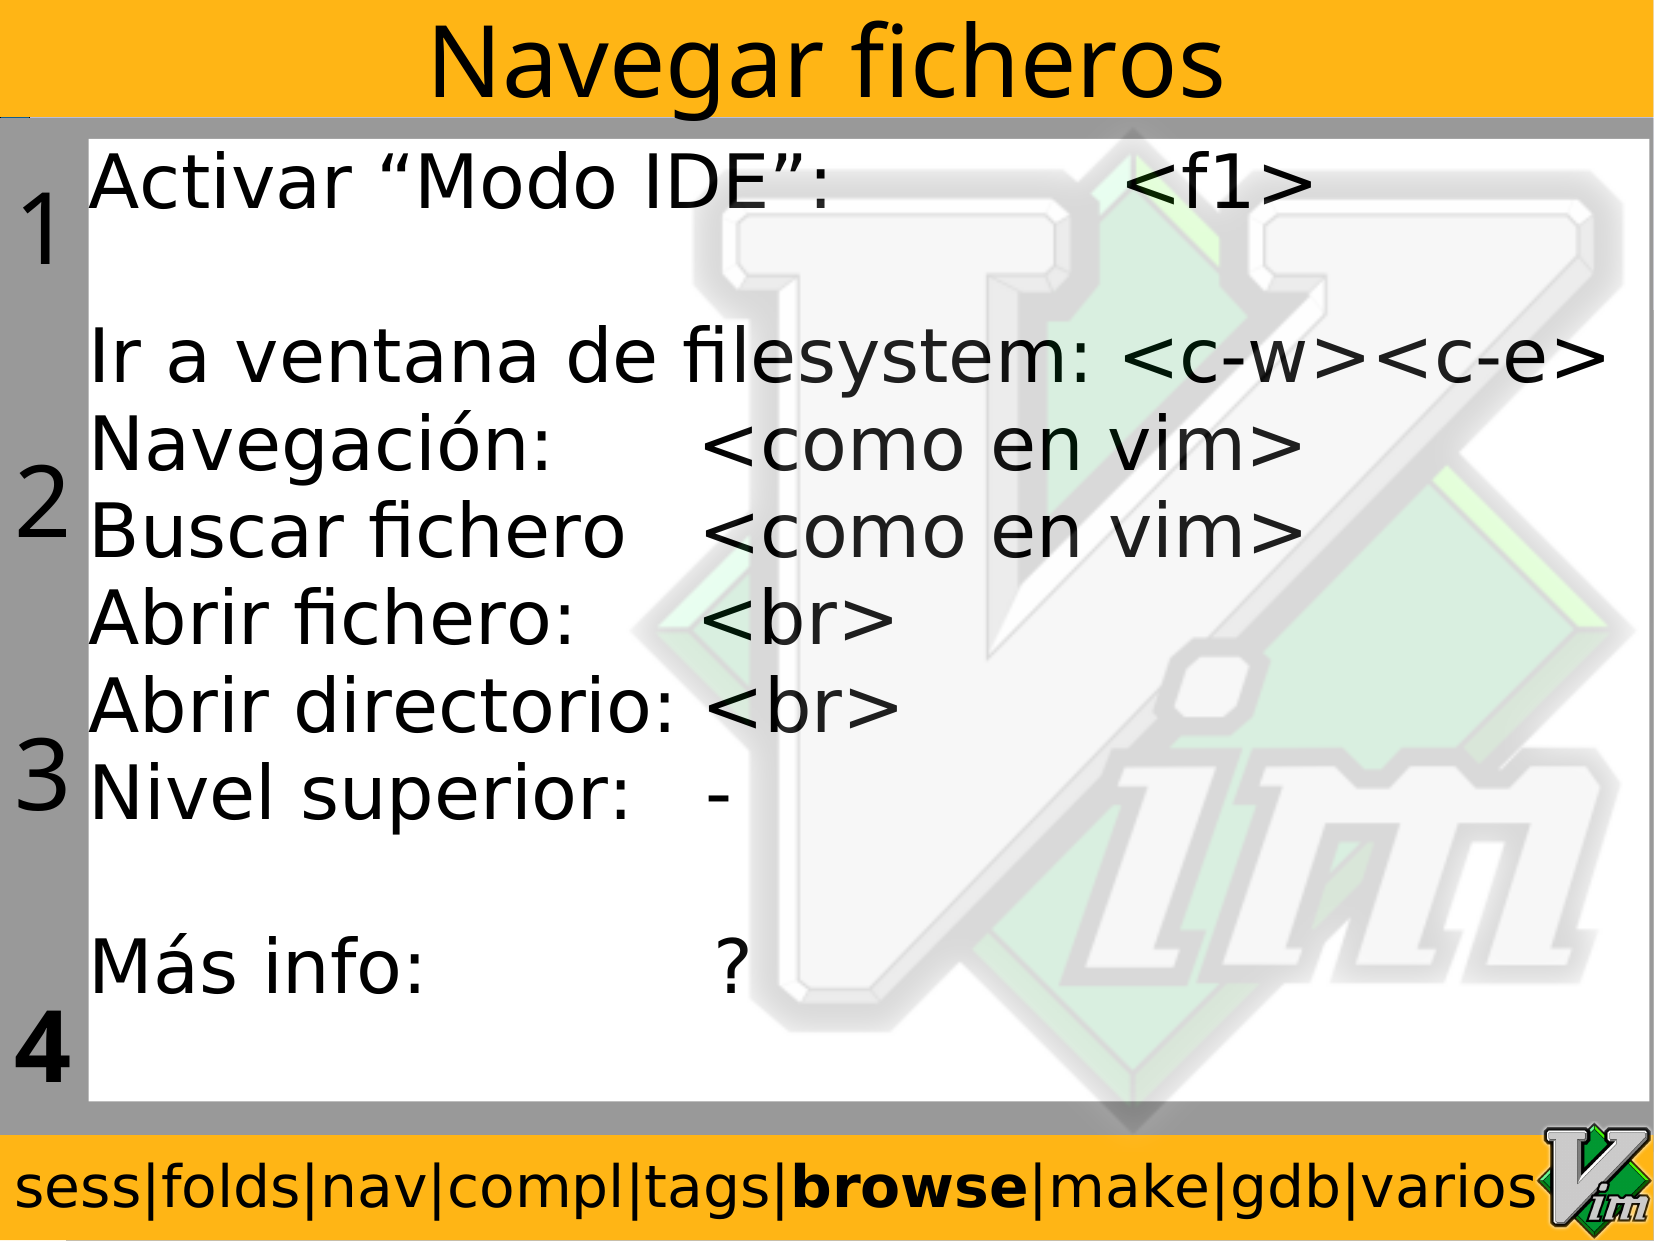

Navegar ficheros
1 - Introducción
2 - Novatos
3 - Power Users
4 -Desarrolladores
Activar “Modo IDE”: <f1>
Ir a ventana de filesystem: <c-w><c-e>
Navegación: <como en vim>
Buscar fichero <como en vim>
Abrir fichero: <br>
Abrir directorio: <br>
Nivel superior: -
Más info: ?
sess|folds|nav|compl|tags|browse|make|gdb|varios